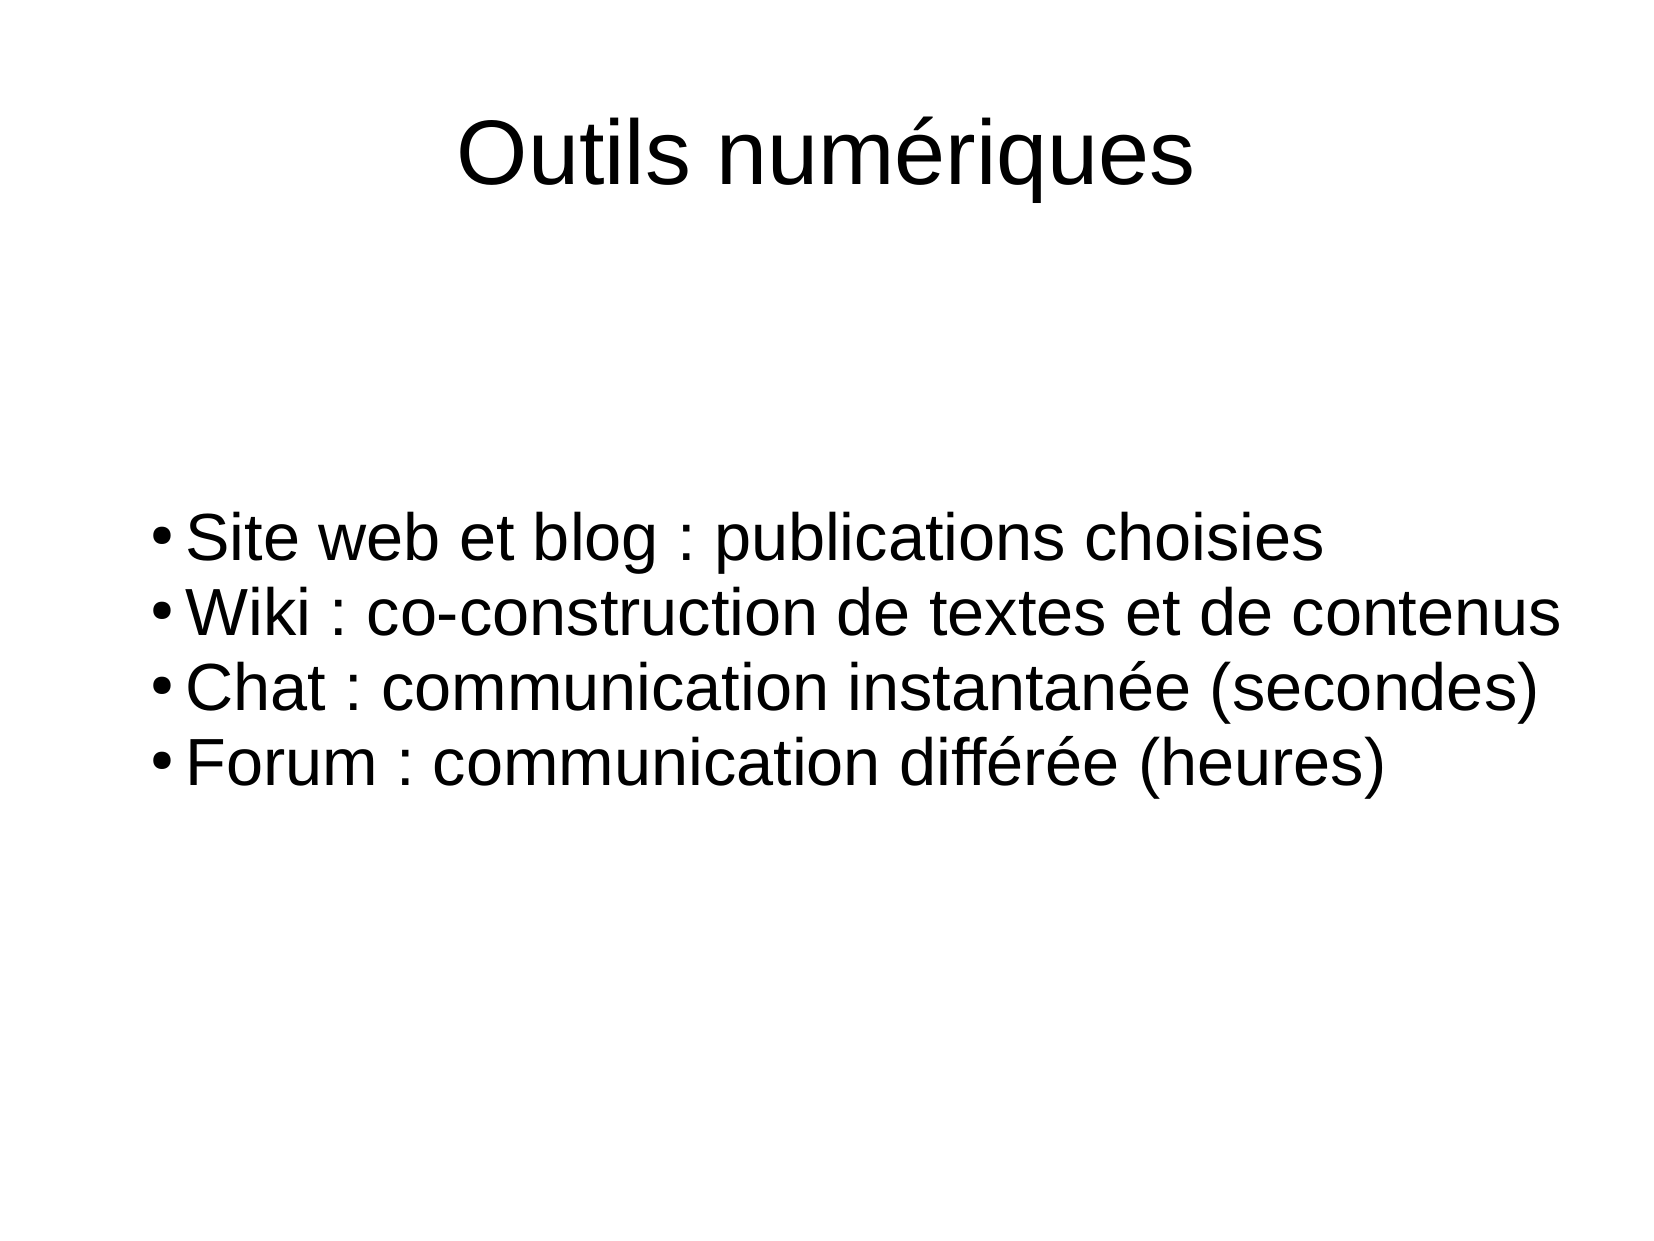

# Outils numériques
Site web et blog : publications choisies
Wiki : co-construction de textes et de contenus
Chat : communication instantanée (secondes)
Forum : communication différée (heures)